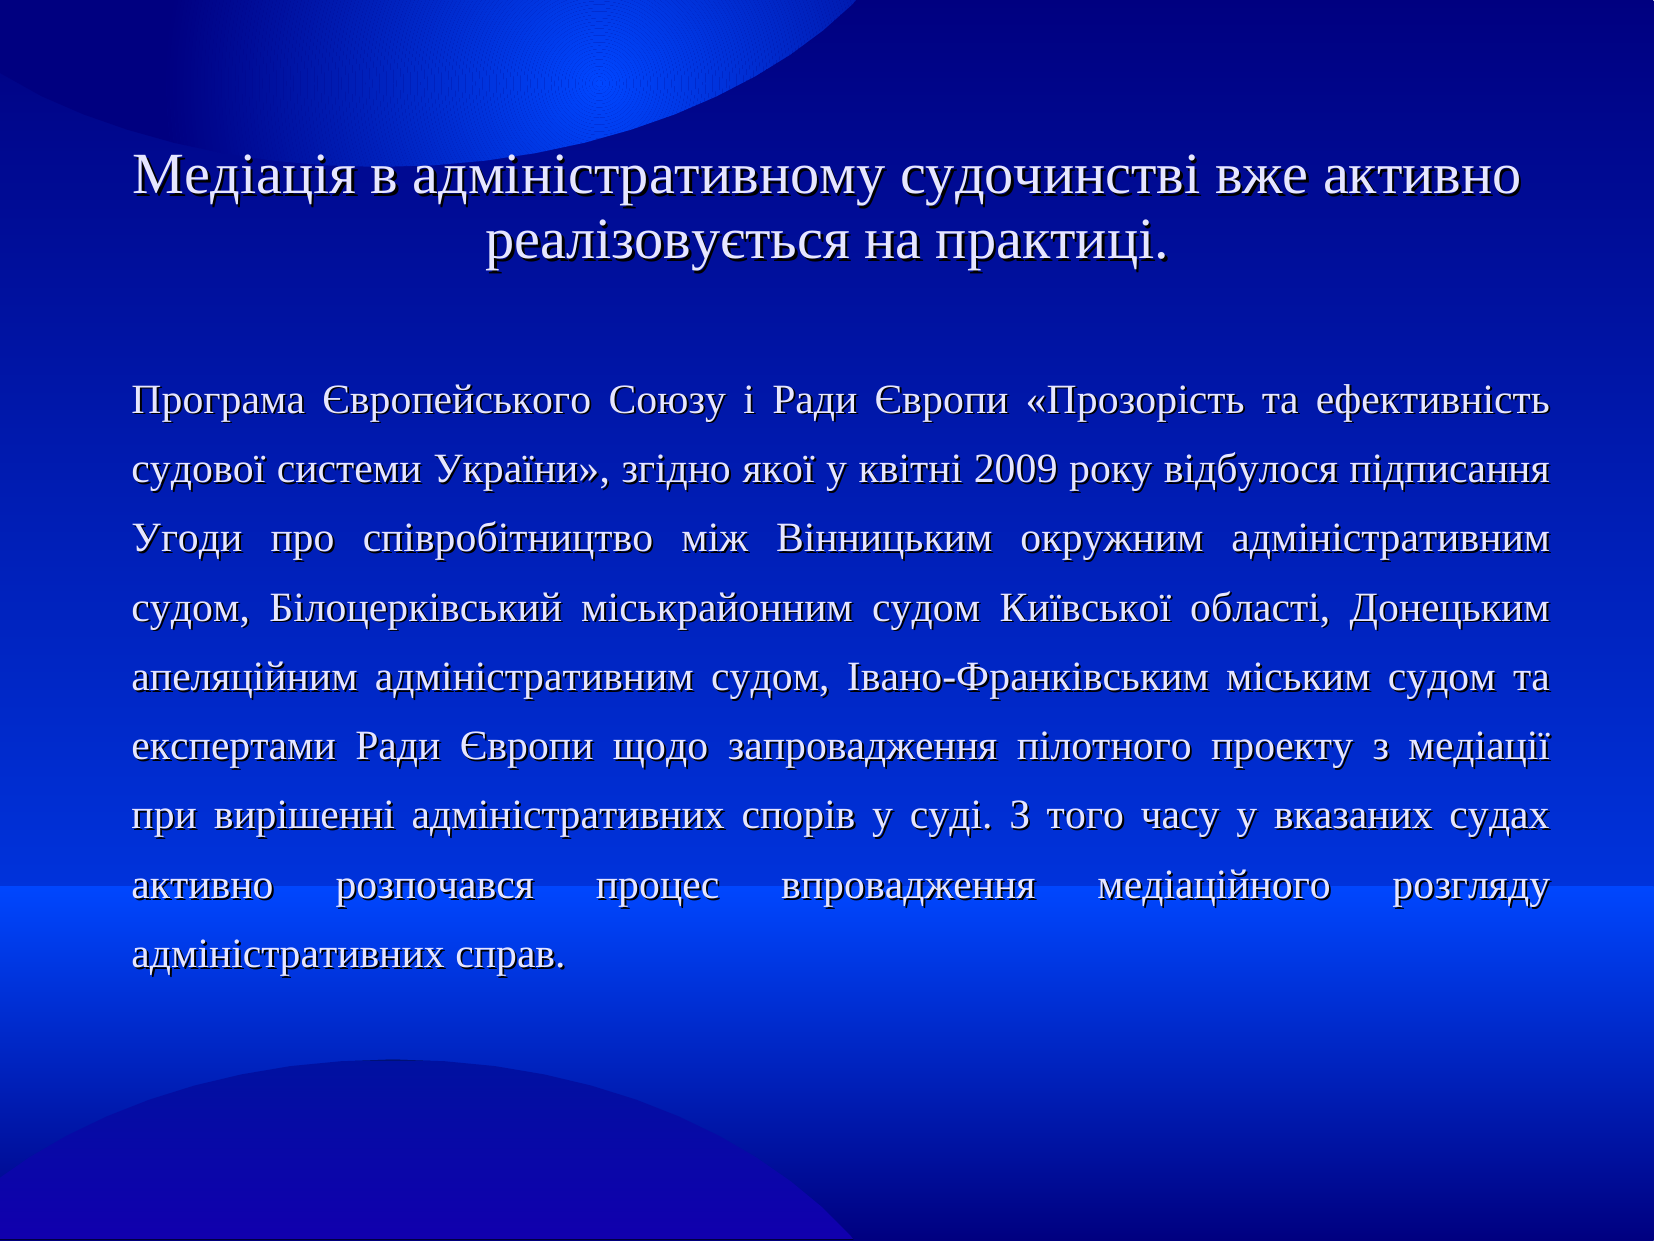

# Медіація в адміністративному судочинстві вже активно реалізовується на практиці.
Програма Європейського Союзу і Ради Європи «Прозорість та ефективність судової системи України», згідно якої у квітні 2009 року відбулося підписання Угоди про співробітництво між Вінницьким окружним адміністративним судом, Білоцерківський міськрайонним судом Київської області, Донецьким апеляційним адміністративним судом, Івано-Франківським міським судом та експертами Ради Європи щодо запровадження пілотного проекту з медіації при вирішенні адміністративних спорів у суді. З того часу у вказаних судах активно розпочався процес впровадження медіаційного розгляду адміністративних справ.